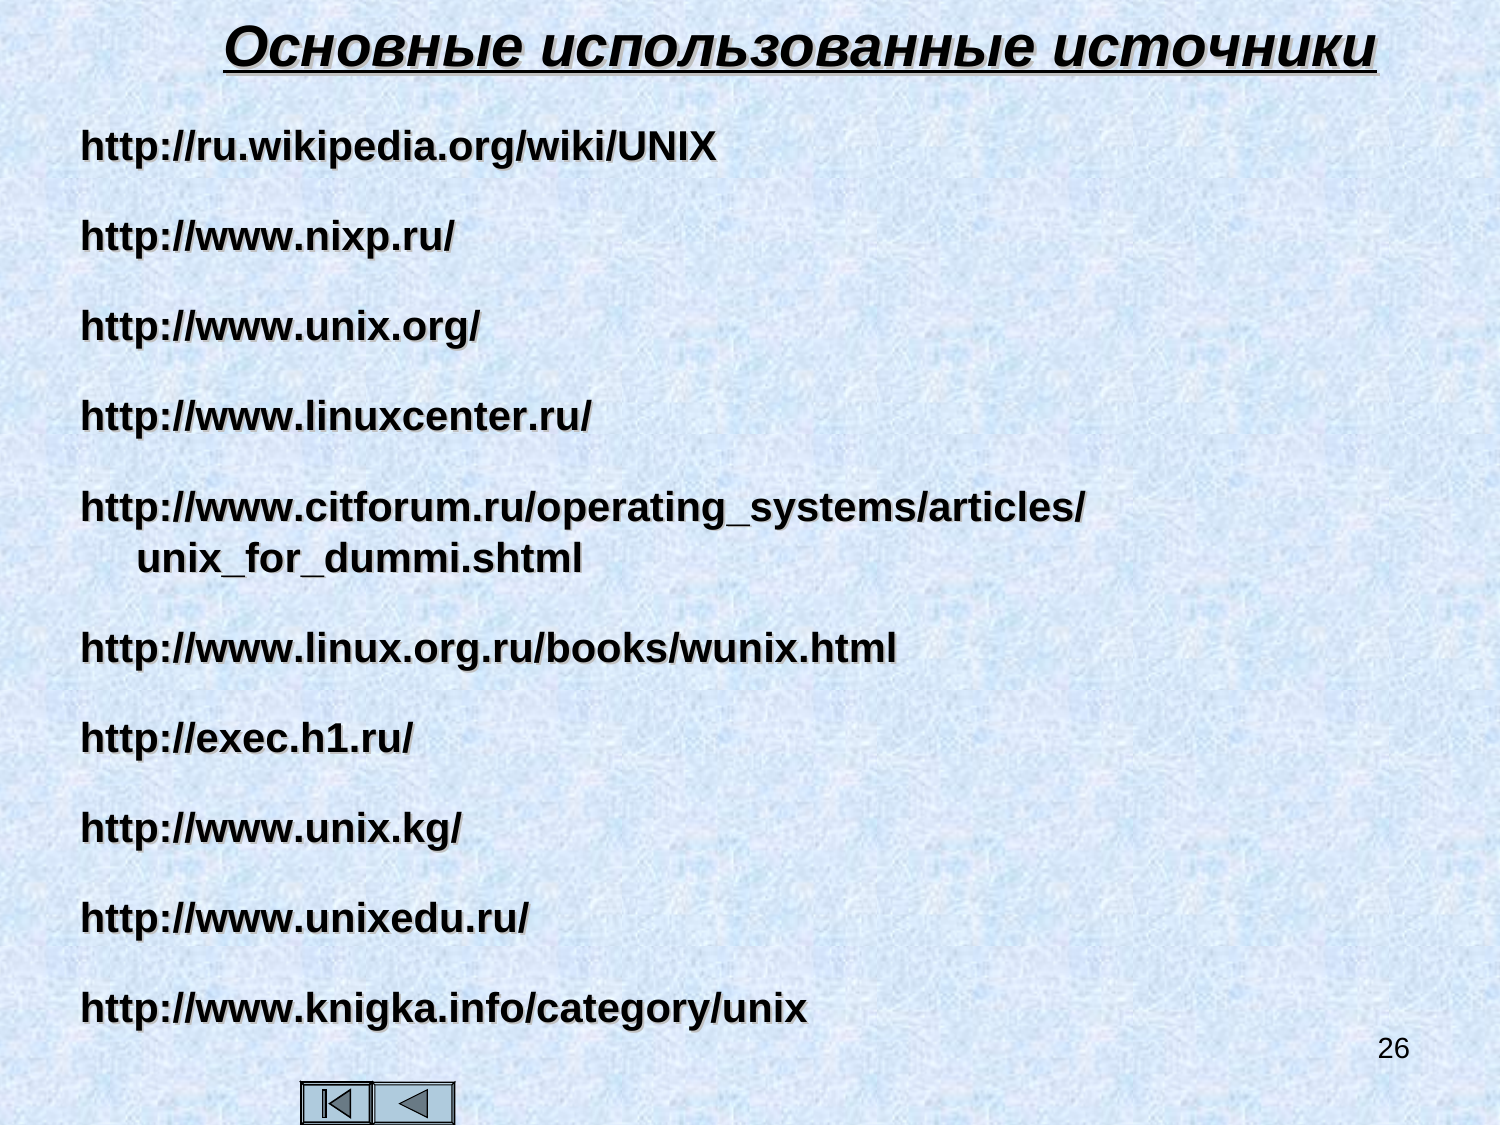

# Основные использованные источники
http://ru.wikipedia.org/wiki/UNIX
http://www.nixp.ru/
http://www.unix.org/
http://www.linuxcenter.ru/
http://www.citforum.ru/operating_systems/articles/unix_for_dummi.shtml
http://www.linux.org.ru/books/wunix.html
http://exec.h1.ru/
http://www.unix.kg/
http://www.unixedu.ru/
http://www.knigka.info/category/unix
26